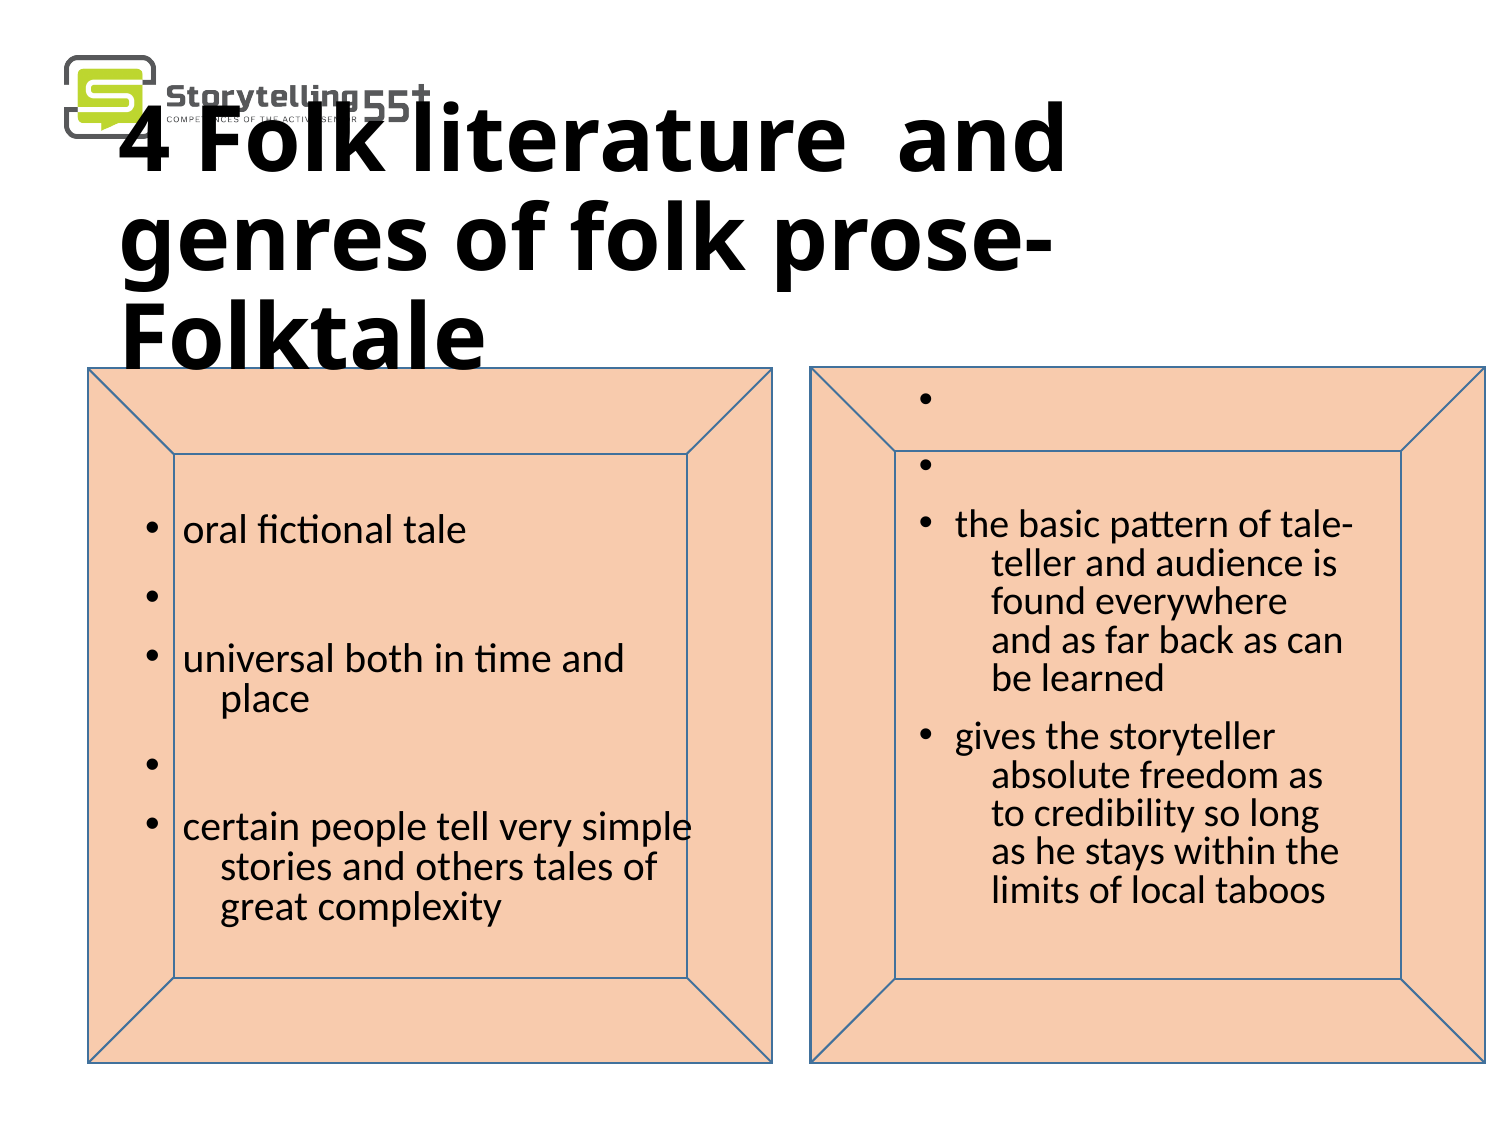

# 4 Folk literature and genres of folk prose- Folktale
the basic pattern of tale-teller and audience is found everywhere and as far back as can be learned
gives the storyteller absolute freedom as to credibility so long as he stays within the limits of local taboos
oral fictional tale
universal both in time and place
certain people tell very simple stories and others tales of great complexity